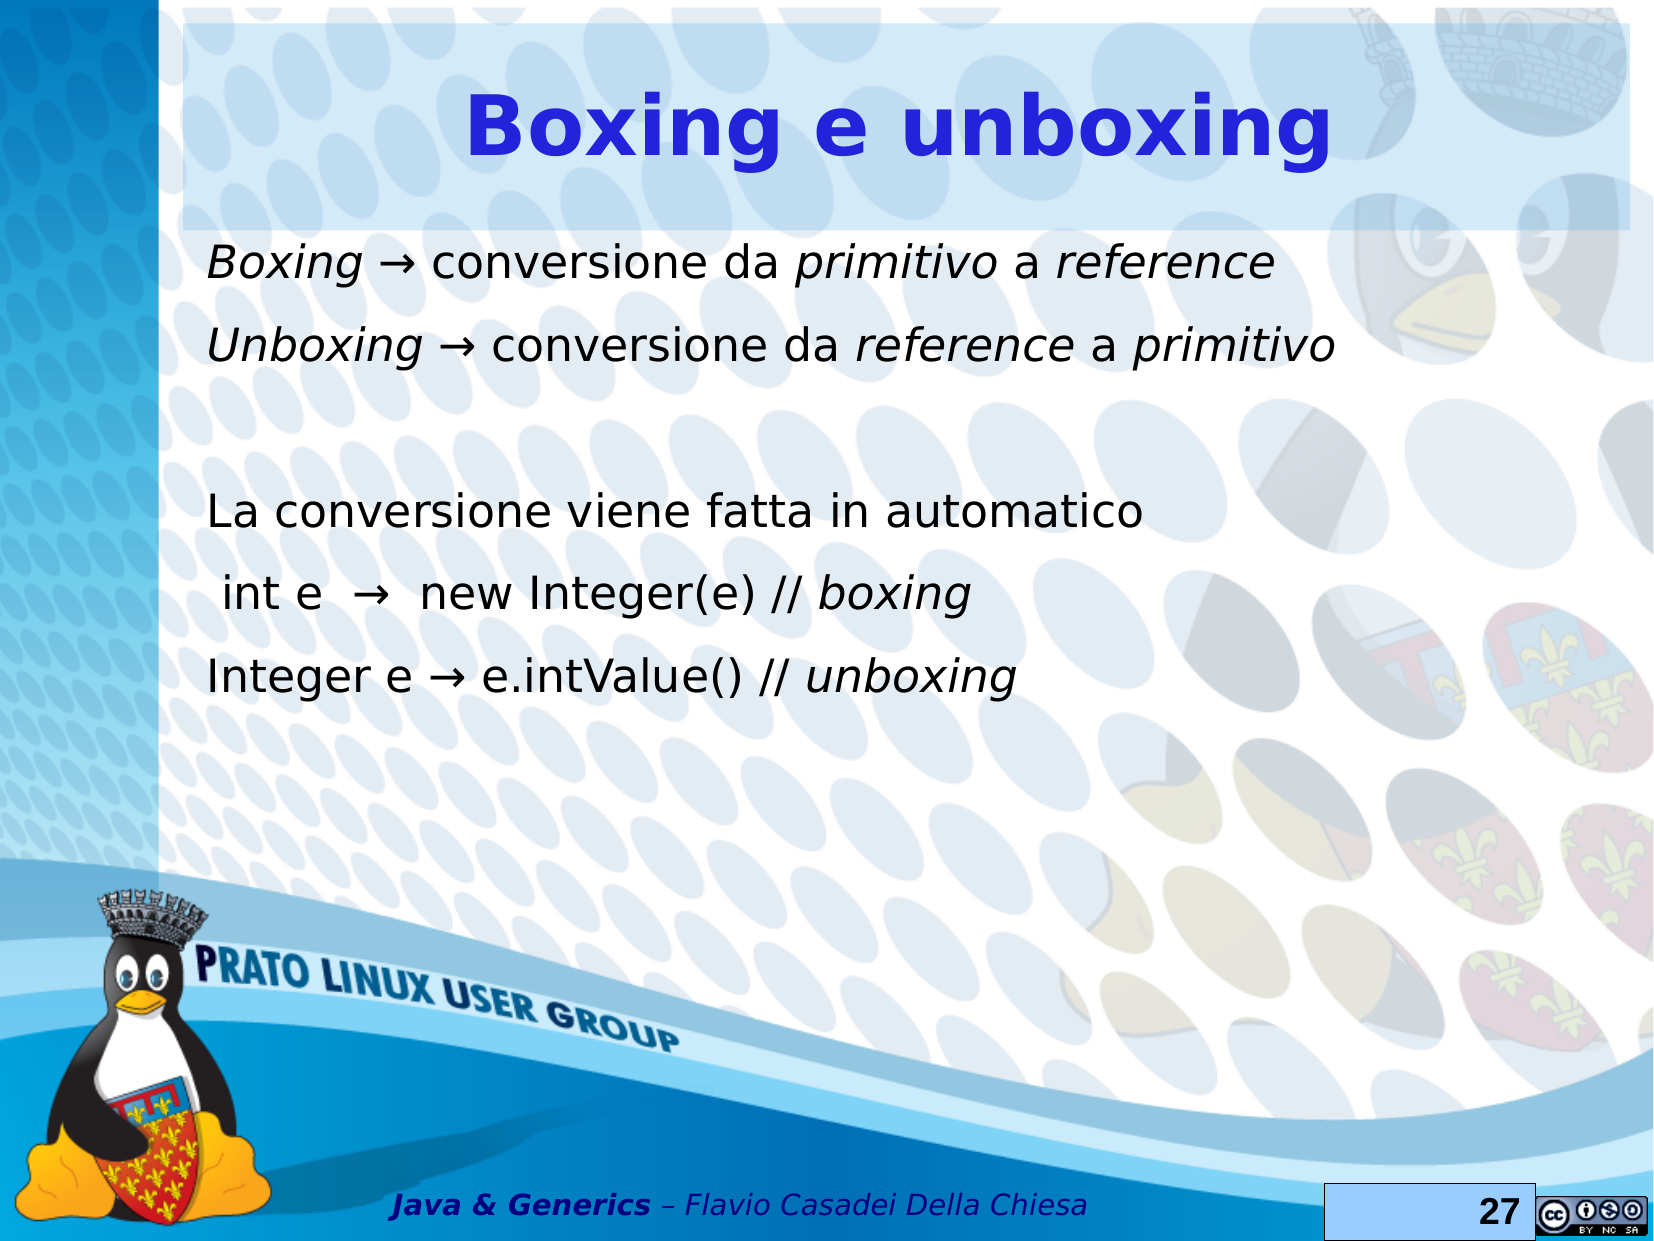

# Boxing e unboxing
Boxing → conversione da primitivo a reference
Unboxing → conversione da reference a primitivo
La conversione viene fatta in automatico
 int e → new Integer(e) // boxing
Integer e → e.intValue() // unboxing